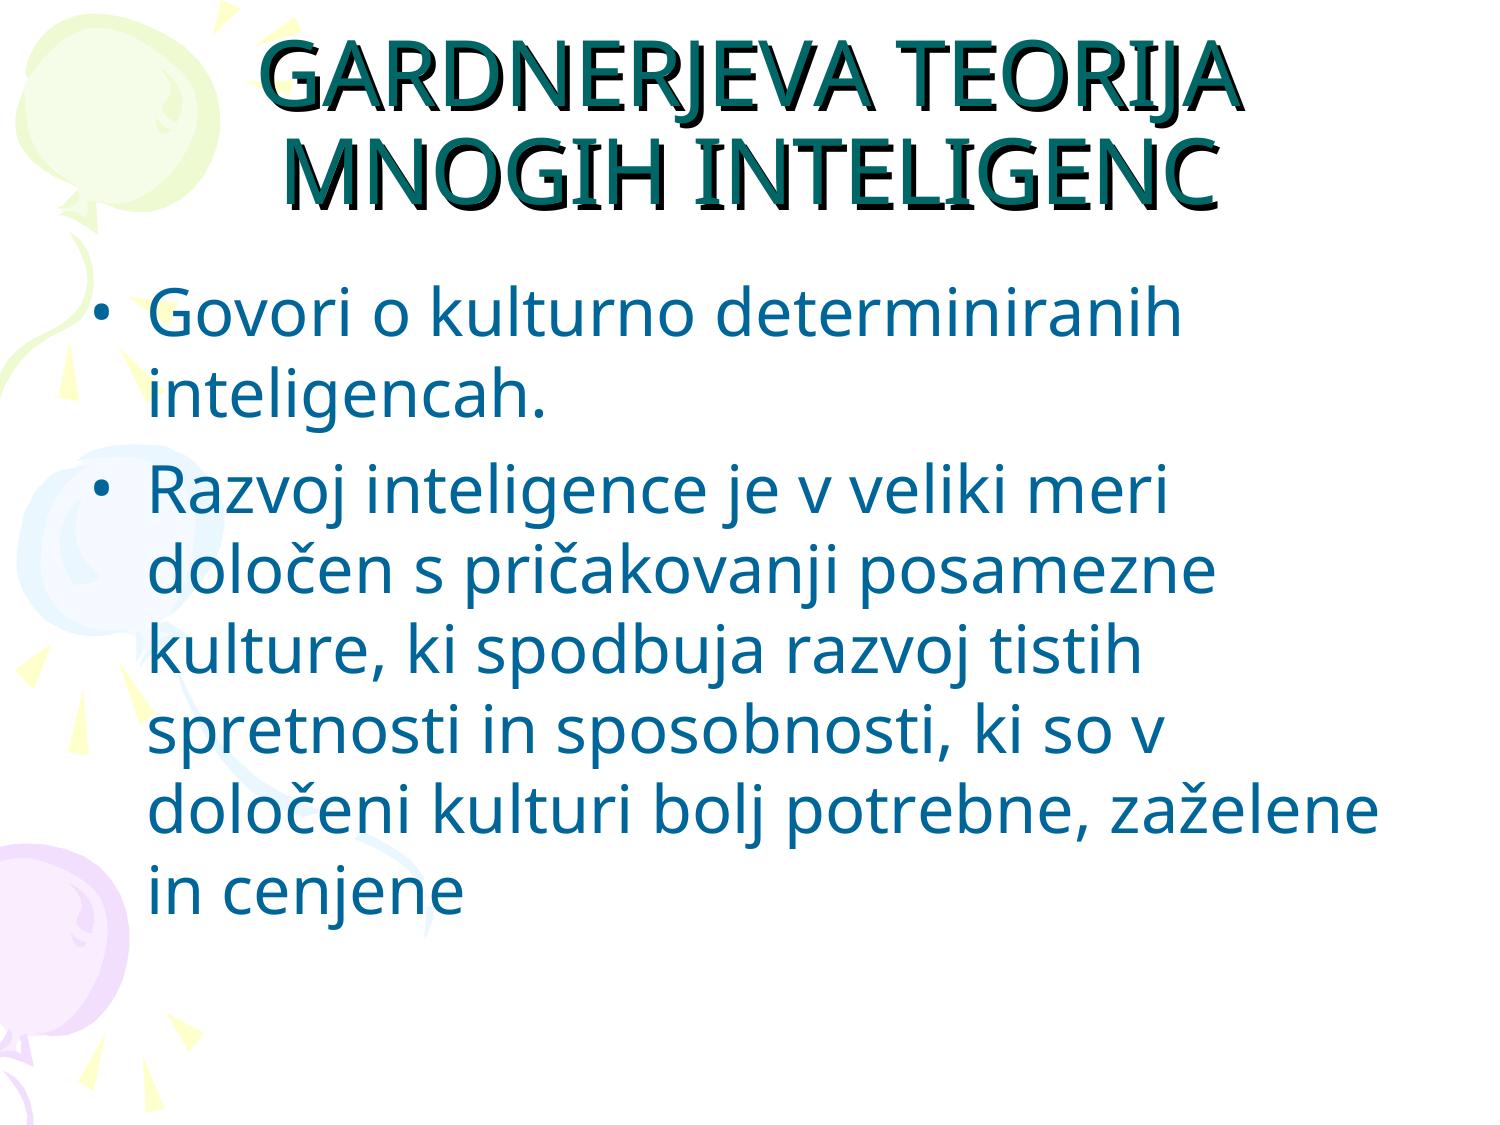

# GARDNERJEVA TEORIJA MNOGIH INTELIGENC
Govori o kulturno determiniranih inteligencah.
Razvoj inteligence je v veliki meri določen s pričakovanji posamezne kulture, ki spodbuja razvoj tistih spretnosti in sposobnosti, ki so v določeni kulturi bolj potrebne, zaželene in cenjene